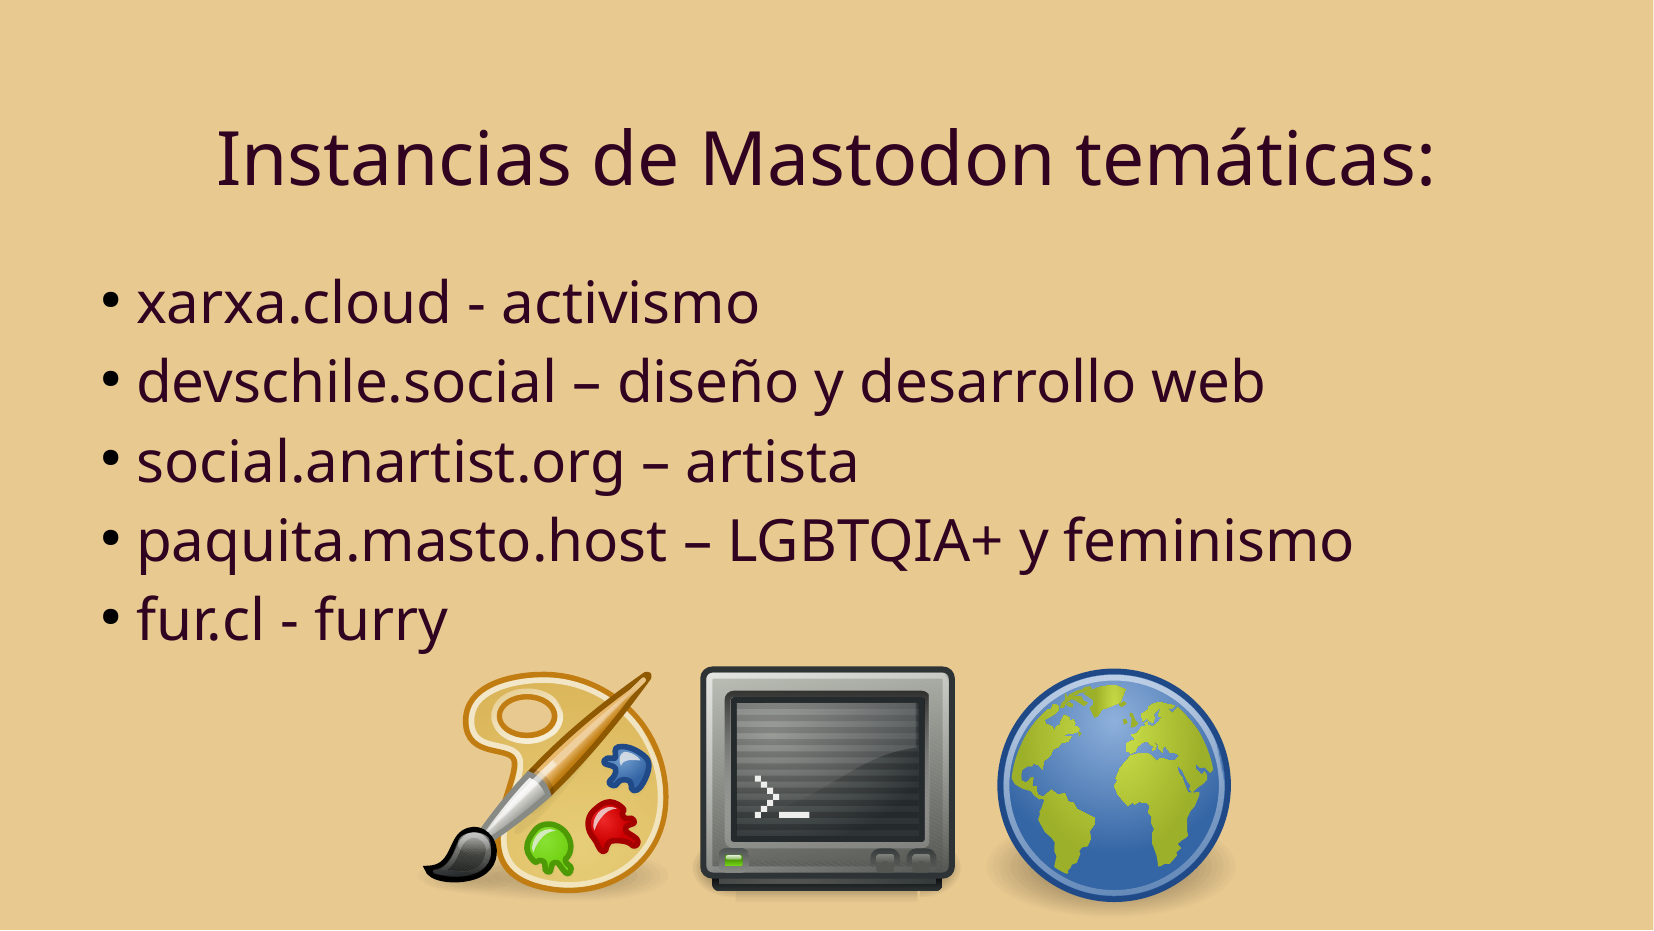

Instancias de Mastodon temáticas:
xarxa.cloud - activismo
devschile.social – diseño y desarrollo web
social.anartist.org – artista
paquita.masto.host – LGBTQIA+ y feminismo
fur.cl - furry